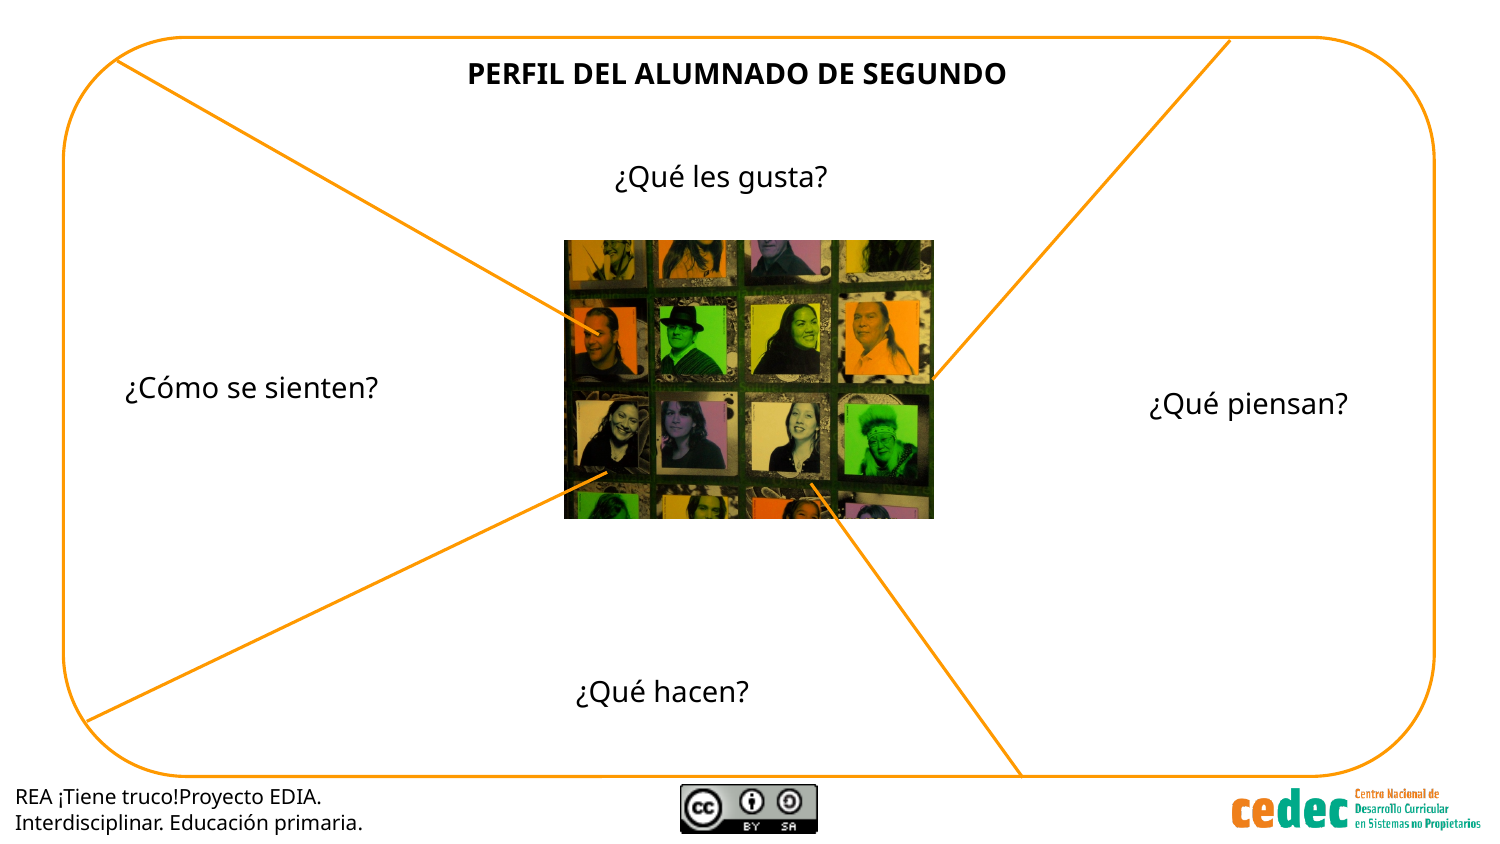

PERFIL DEL ALUMNADO DE SEGUNDO
¿Qué les gusta?
¿Cómo se sienten?
¿Qué piensan?
¿Qué hacen?
REA ¡Tiene truco!Proyecto EDIA.
Interdisciplinar. Educación primaria.